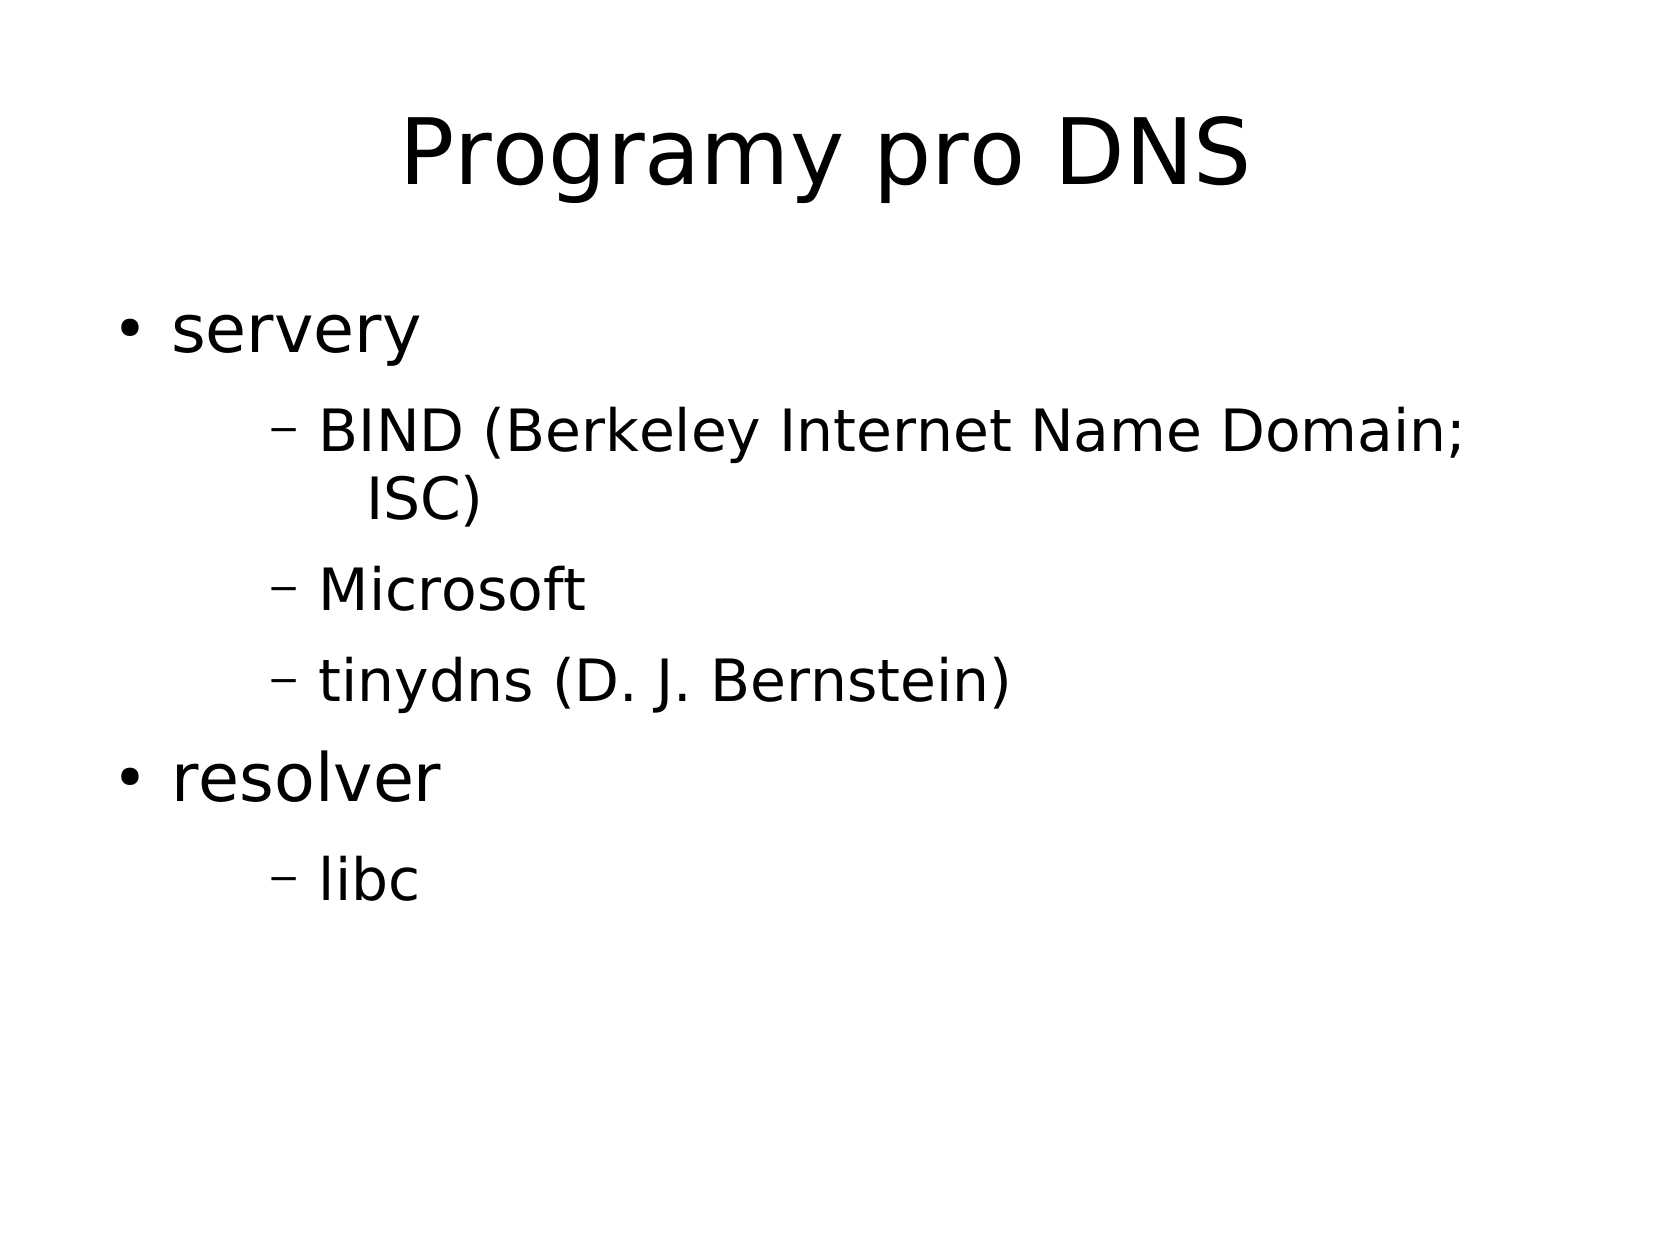

# Programy pro DNS
servery
BIND (Berkeley Internet Name Domain; ISC)
Microsoft
tinydns (D. J. Bernstein)
resolver
libc